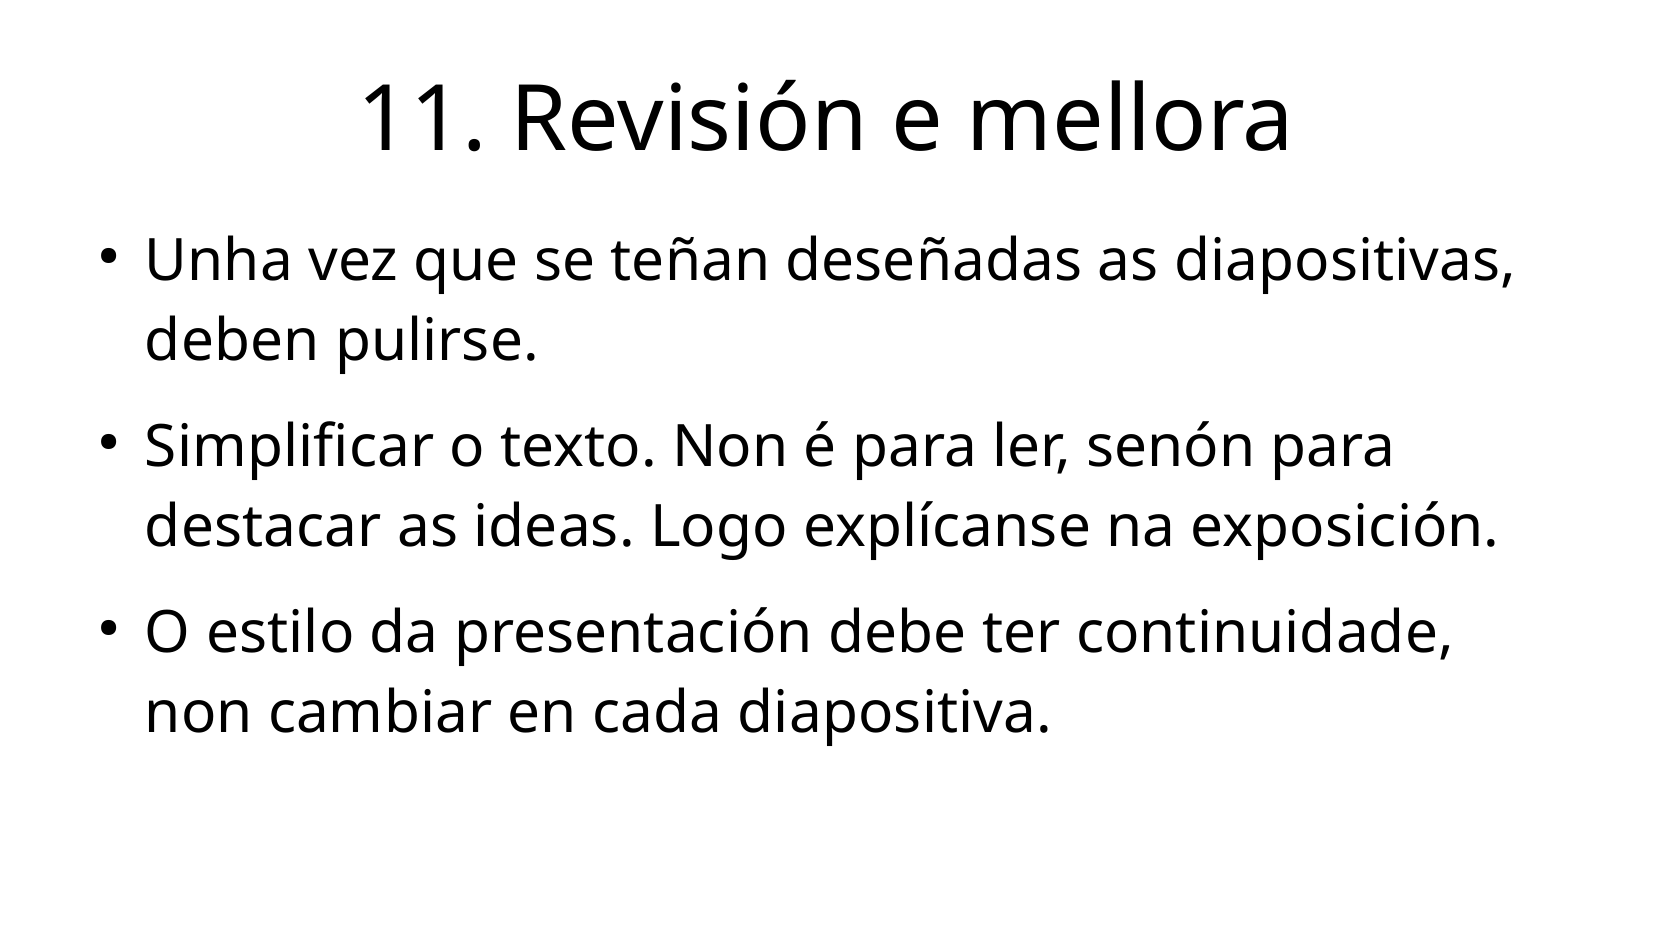

# 11. Revisión e mellora
Unha vez que se teñan deseñadas as diapositivas, deben pulirse.
Simplificar o texto. Non é para ler, senón para destacar as ideas. Logo explícanse na exposición.
O estilo da presentación debe ter continuidade, non cambiar en cada diapositiva.